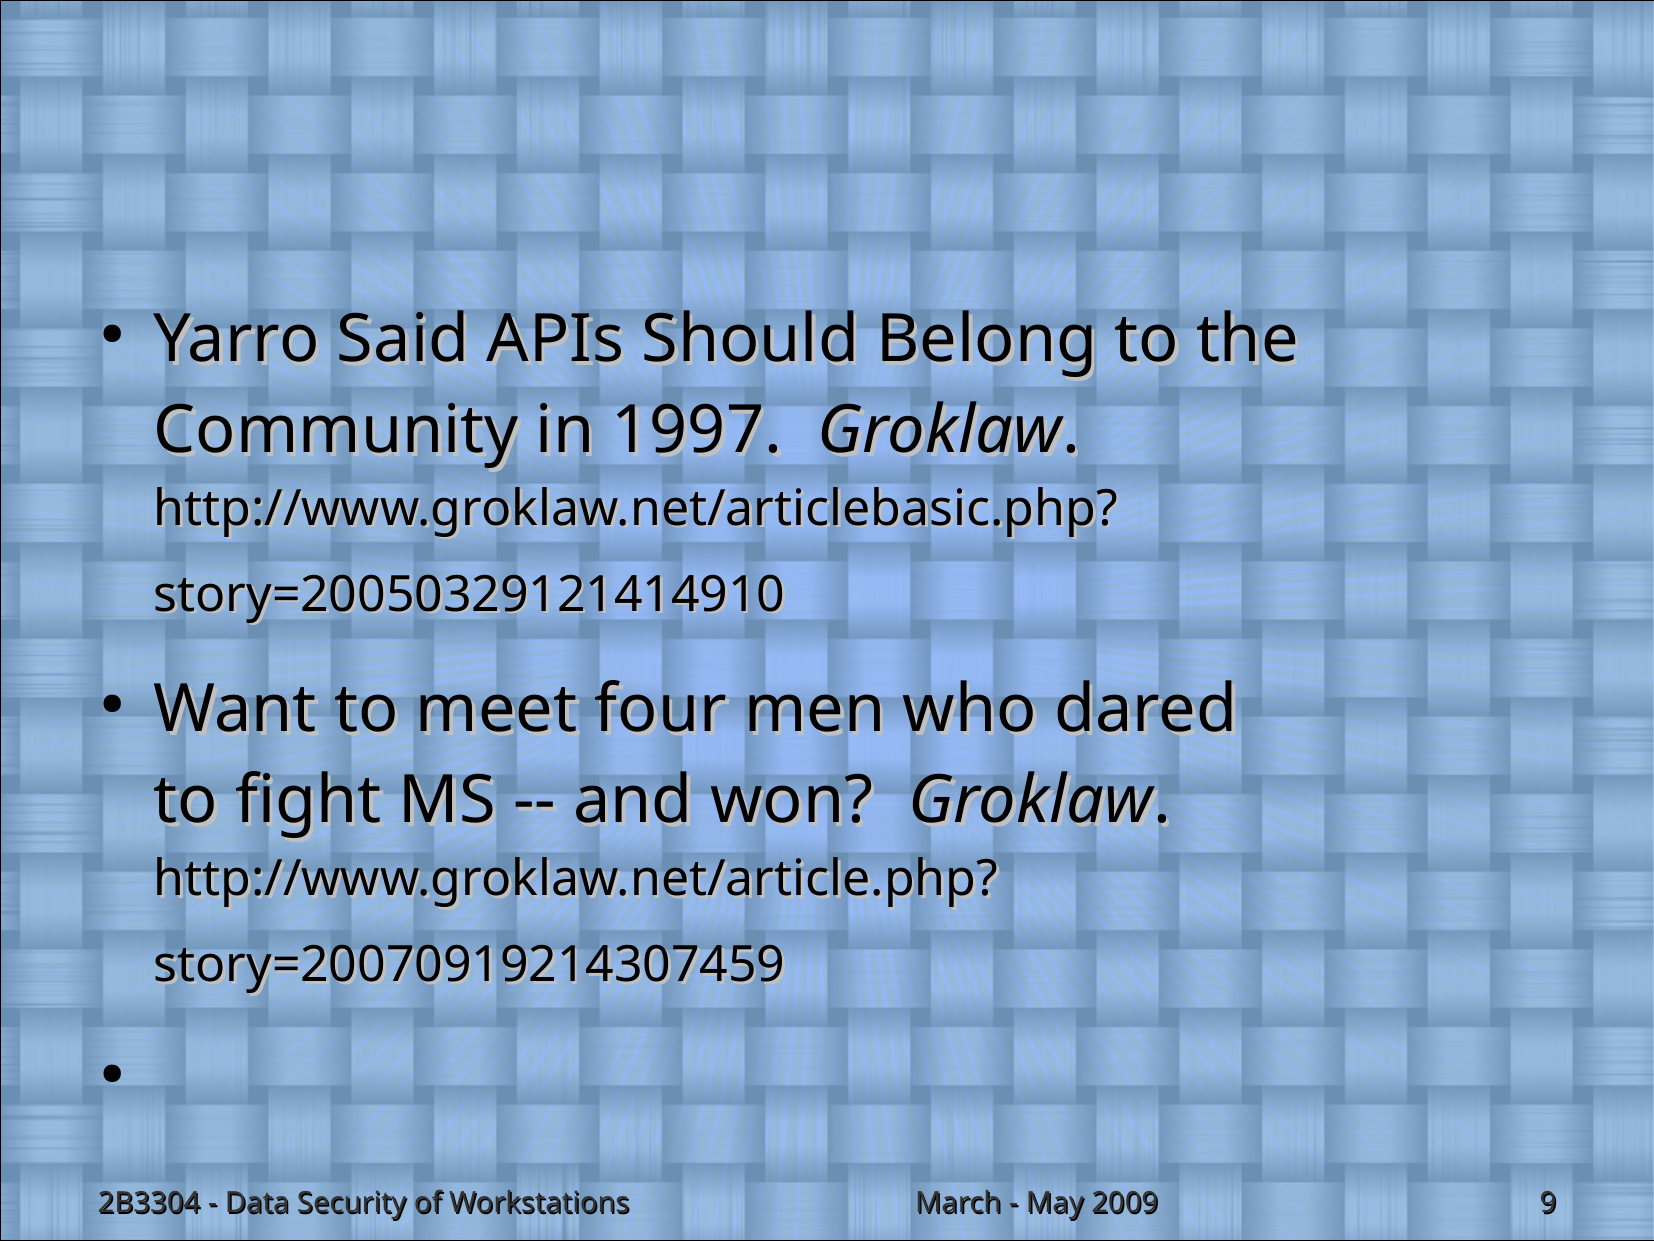

#
Yarro Said APIs Should Belong to the Community in 1997. Groklaw.
http://www.groklaw.net/articlebasic.php?story=20050329121414910
Want to meet four men who dared
to fight MS -- and won? Groklaw.
http://www.groklaw.net/article.php?story=20070919214307459